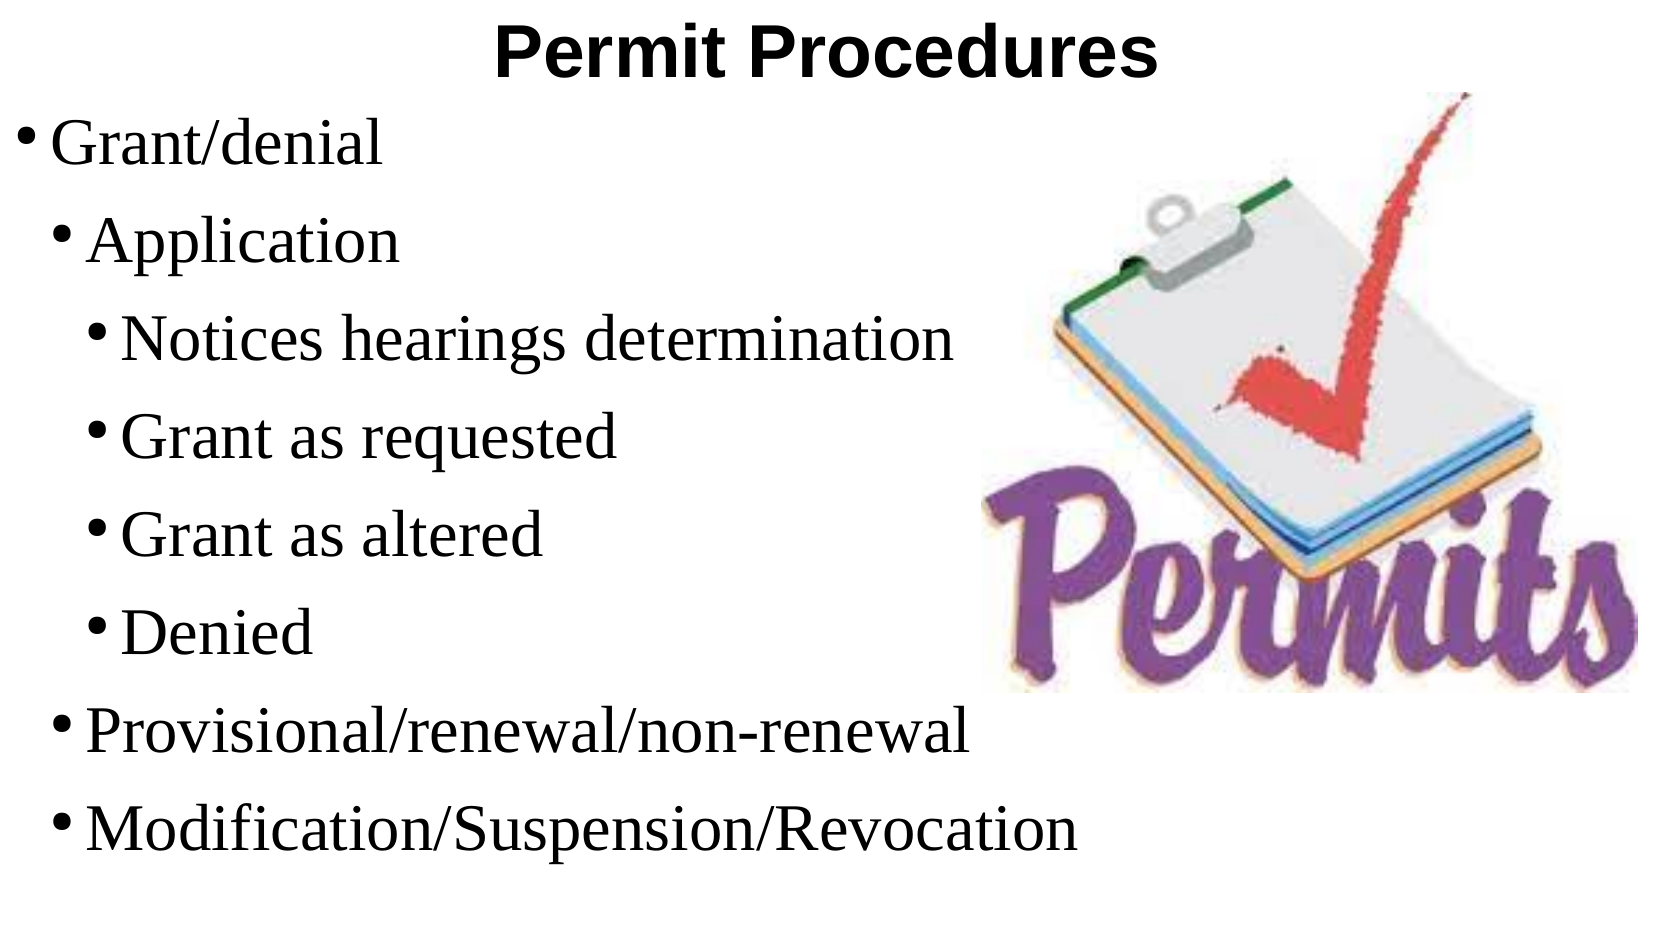

# Permit Procedures
Grant/denial
Application
Notices hearings determination
Grant as requested
Grant as altered
Denied
Provisional/renewal/non-renewal
Modification/Suspension/Revocation